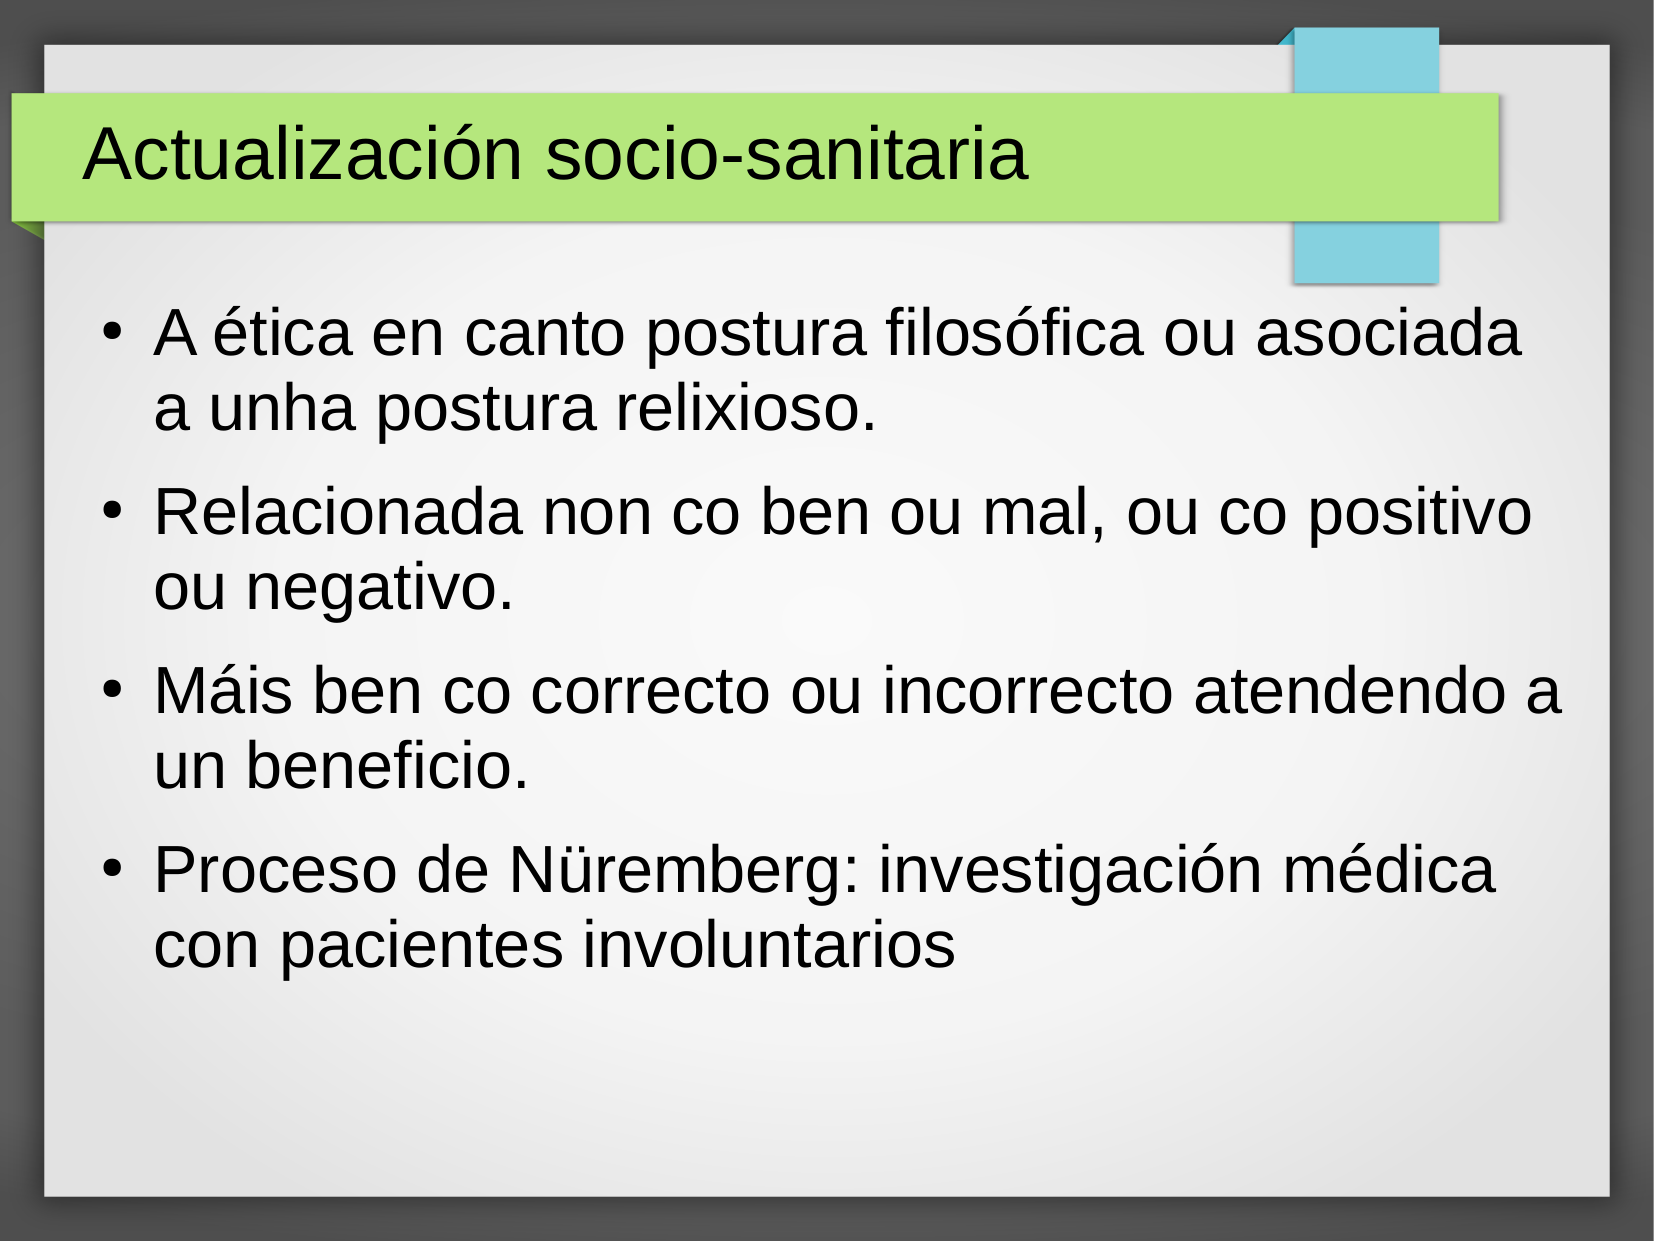

# Actualización socio-sanitaria
A ética en canto postura filosófica ou asociada a unha postura relixioso.
Relacionada non co ben ou mal, ou co positivo ou negativo.
Máis ben co correcto ou incorrecto atendendo a un beneficio.
Proceso de Nüremberg: investigación médica con pacientes involuntarios